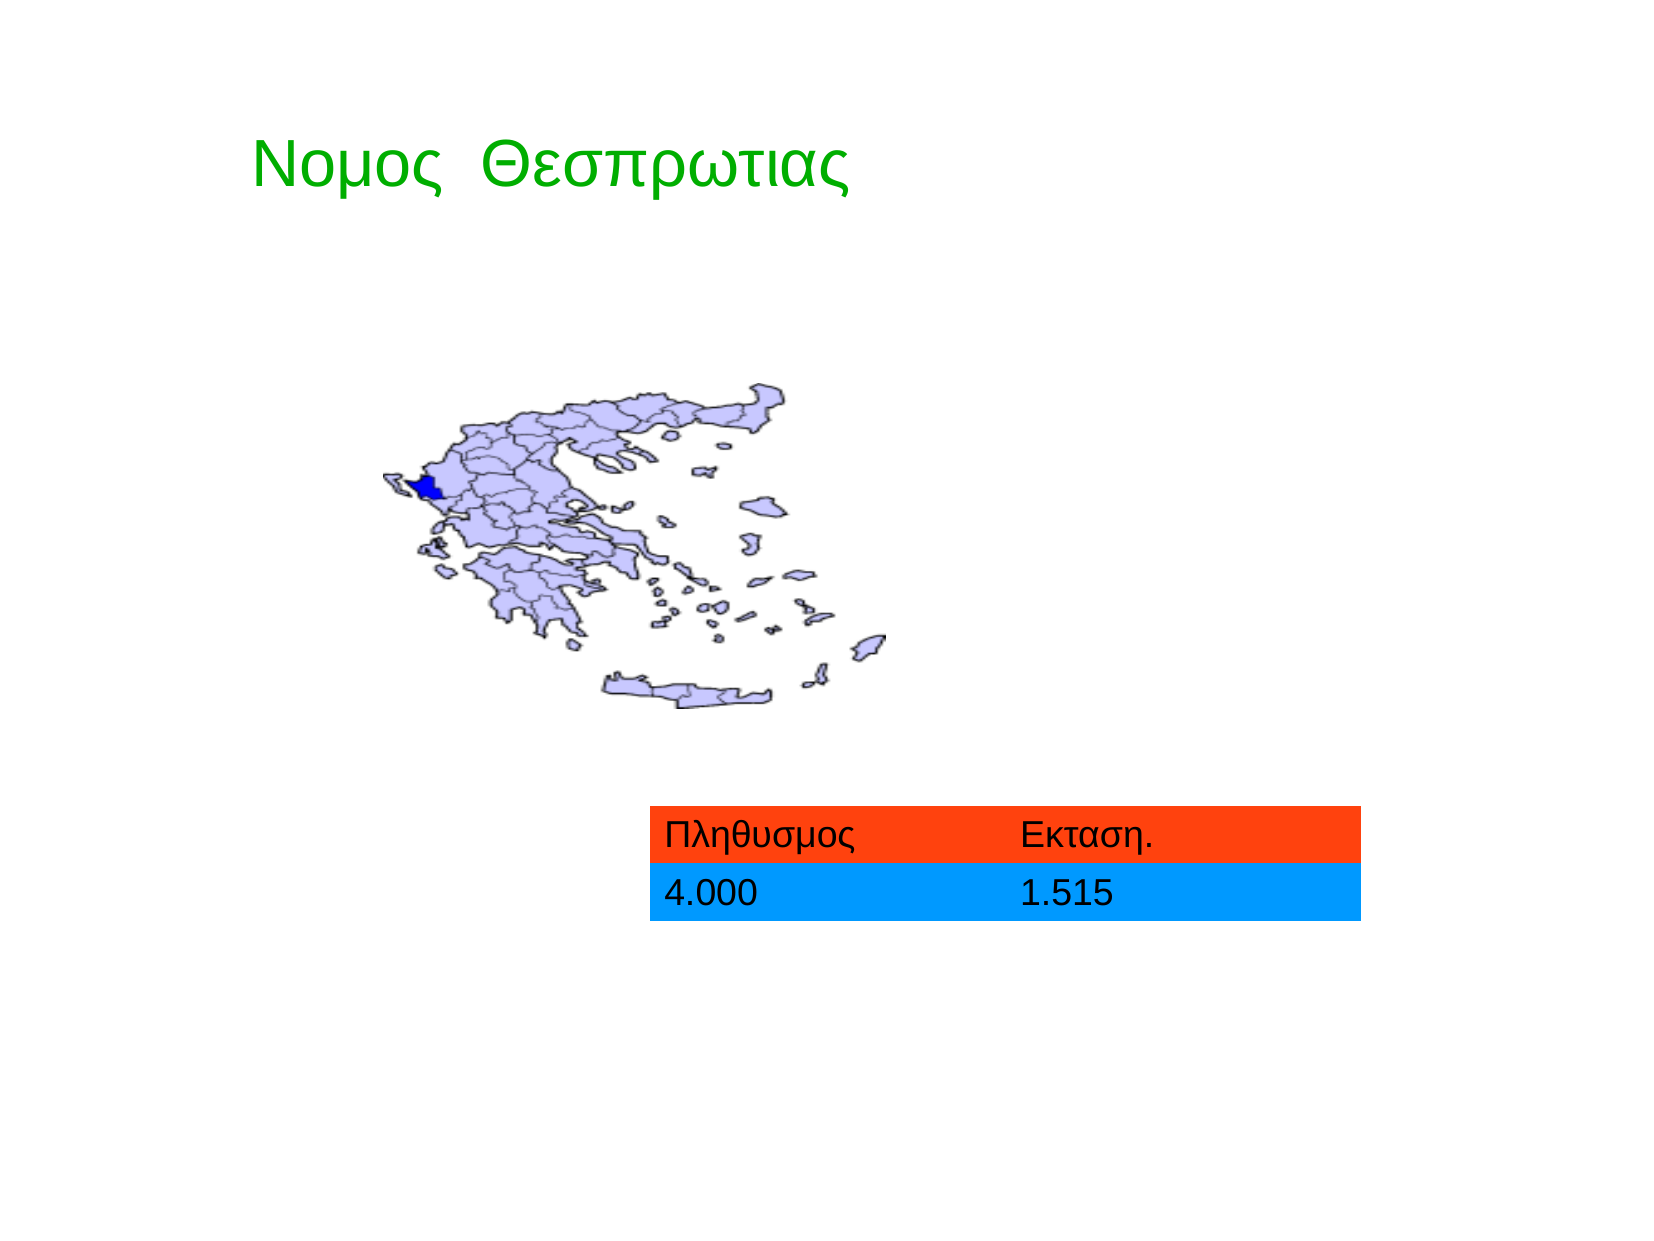

Νομος Θεσπρωτιας
| Πληθυσμος | Εκταση. |
| --- | --- |
| 4.000 | 1.515 |